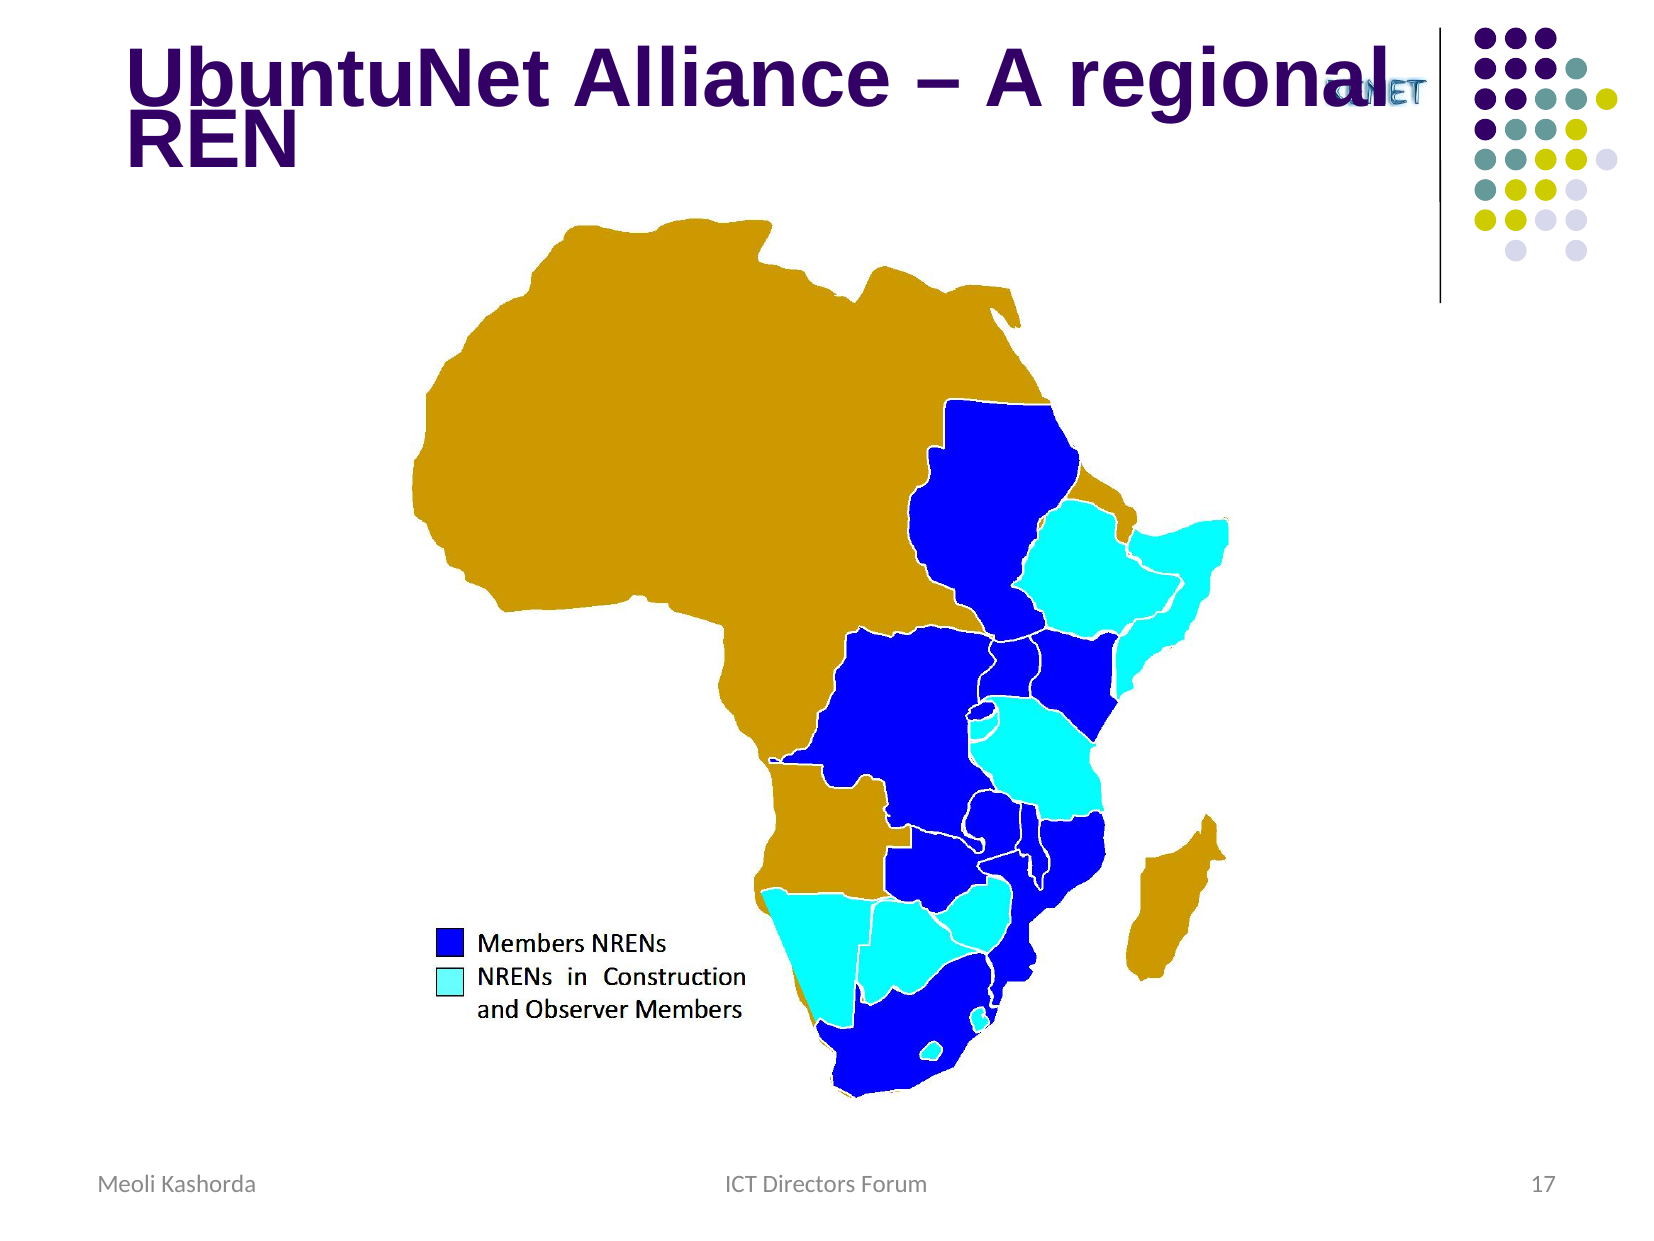

UbuntuNet Alliance – A regional REN
Meoli Kashorda
ICT Directors Forum